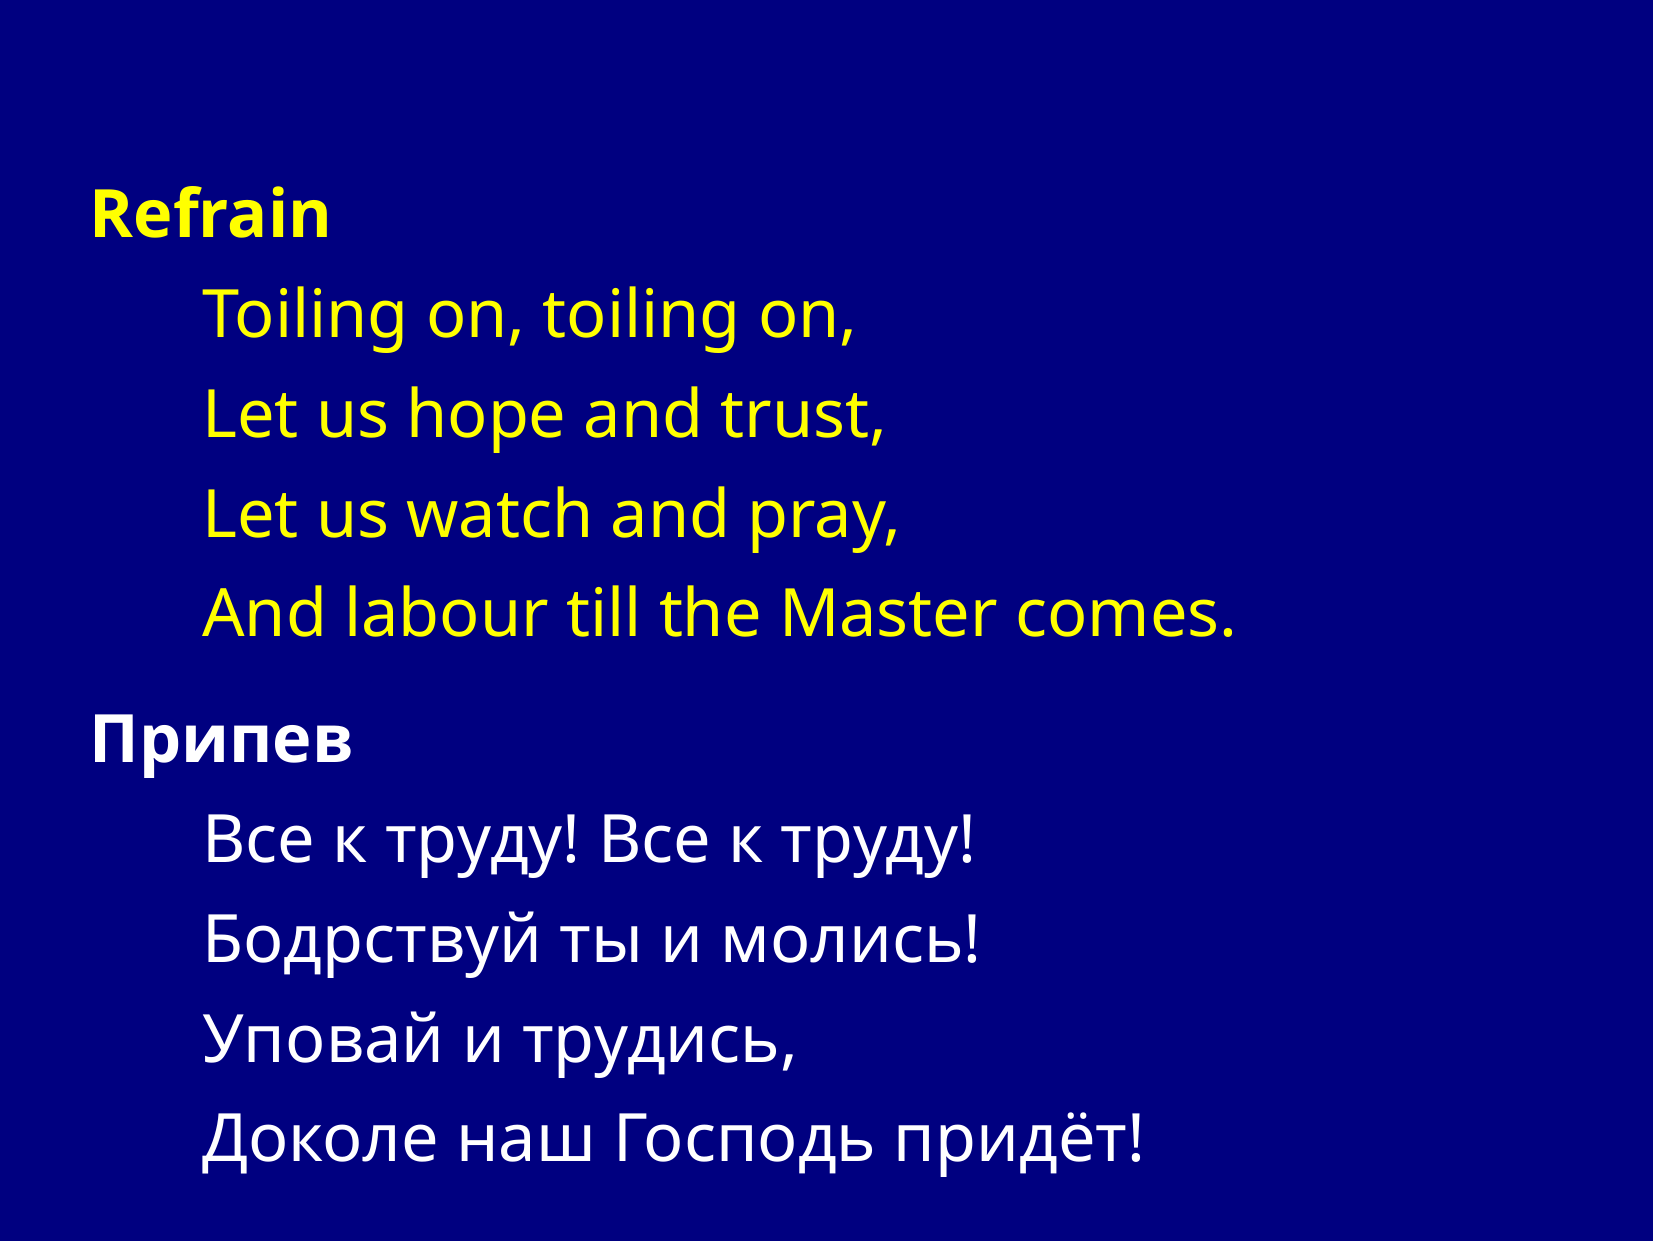

Refrain
	Toiling on, toiling on,
	Let us hope and trust,
	Let us watch and pray,
	And labour till the Master comes.
Припев
	Все к труду! Все к труду!
	Бодрствуй ты и молись!
	Уповай и трудись,
	Доколе наш Господь придёт!